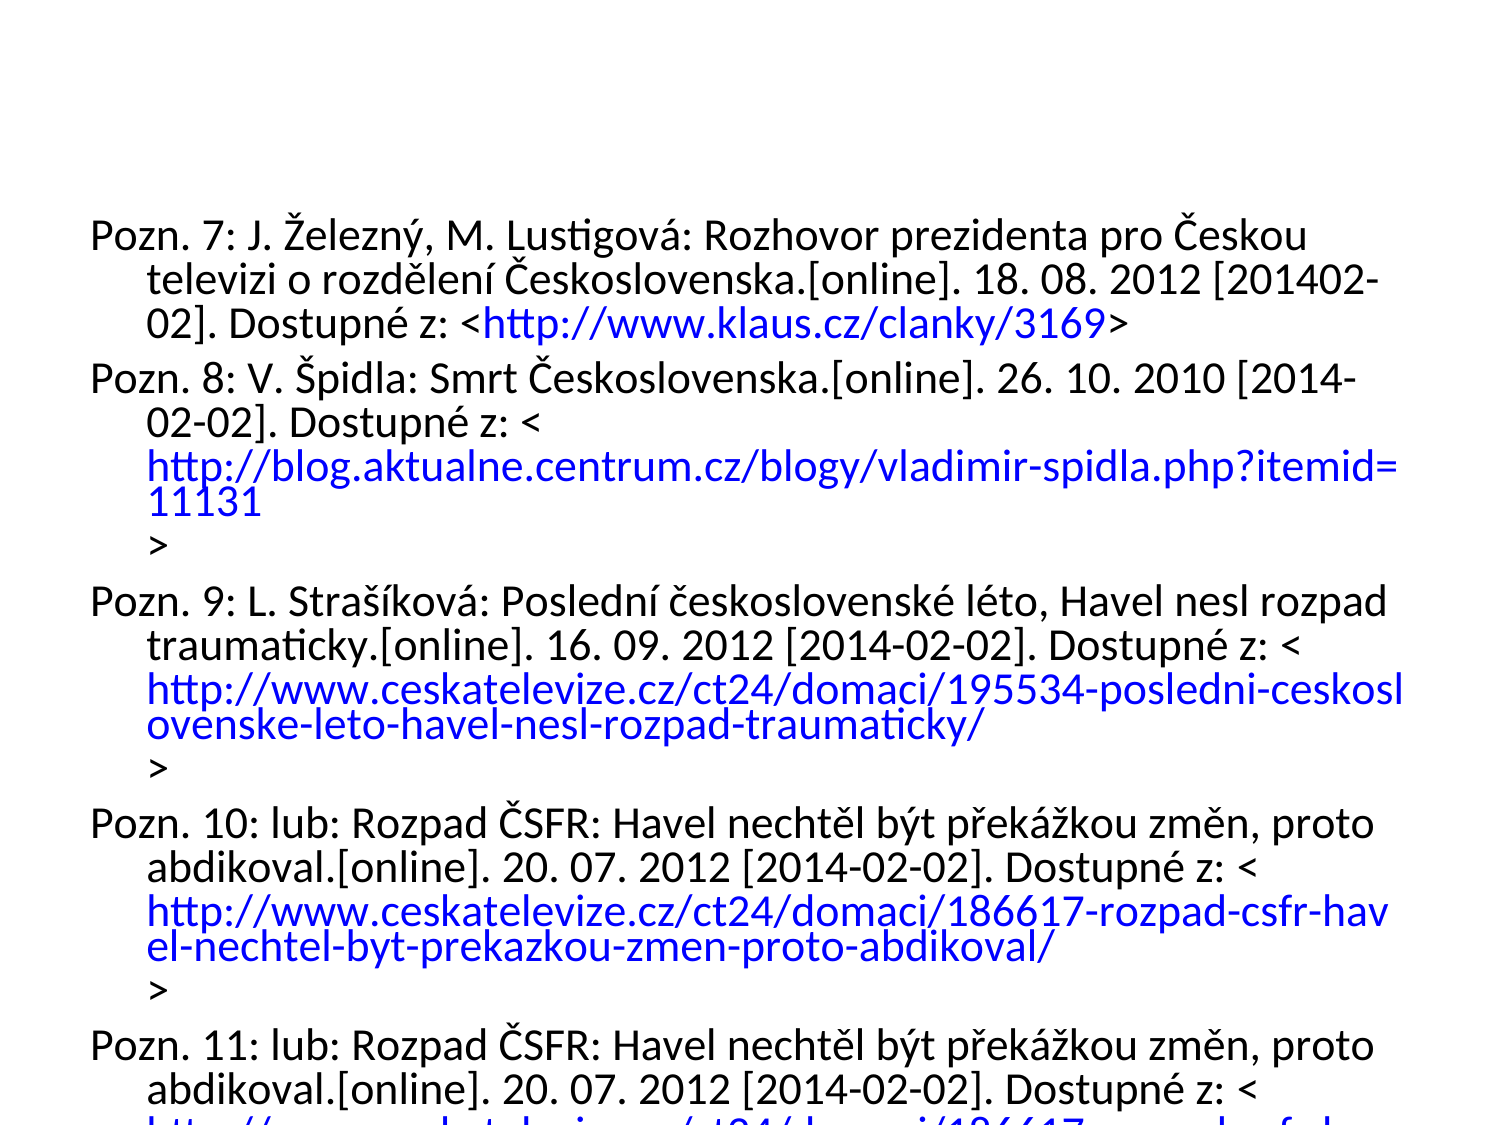

# Pozn. 7: J. Železný, M. Lustigová: Rozhovor prezidenta pro Českou televizi o rozdělení Československa.[online]. 18. 08. 2012 [201402-02]. Dostupné z: <http://www.klaus.cz/clanky/3169>
Pozn. 8: V. Špidla: Smrt Československa.[online]. 26. 10. 2010 [2014-02-02]. Dostupné z: <http://blog.aktualne.centrum.cz/blogy/vladimir-spidla.php?itemid=11131>
Pozn. 9: L. Strašíková: Poslední československé léto, Havel nesl rozpad traumaticky.[online]. 16. 09. 2012 [2014-02-02]. Dostupné z: <http://www.ceskatelevize.cz/ct24/domaci/195534-posledni-ceskoslovenske-leto-havel-nesl-rozpad-traumaticky/>
Pozn. 10: lub: Rozpad ČSFR: Havel nechtěl být překážkou změn, proto abdikoval.[online]. 20. 07. 2012 [2014-02-02]. Dostupné z: <http://www.ceskatelevize.cz/ct24/domaci/186617-rozpad-csfr-havel-nechtel-byt-prekazkou-zmen-proto-abdikoval/>
Pozn. 11: lub: Rozpad ČSFR: Havel nechtěl být překážkou změn, proto abdikoval.[online]. 20. 07. 2012 [2014-02-02]. Dostupné z: <http://www.ceskatelevize.cz/ct24/domaci/186617-rozpad-csfr-havel-nechtel-byt-prekazkou-zmen-proto-abdikoval/>